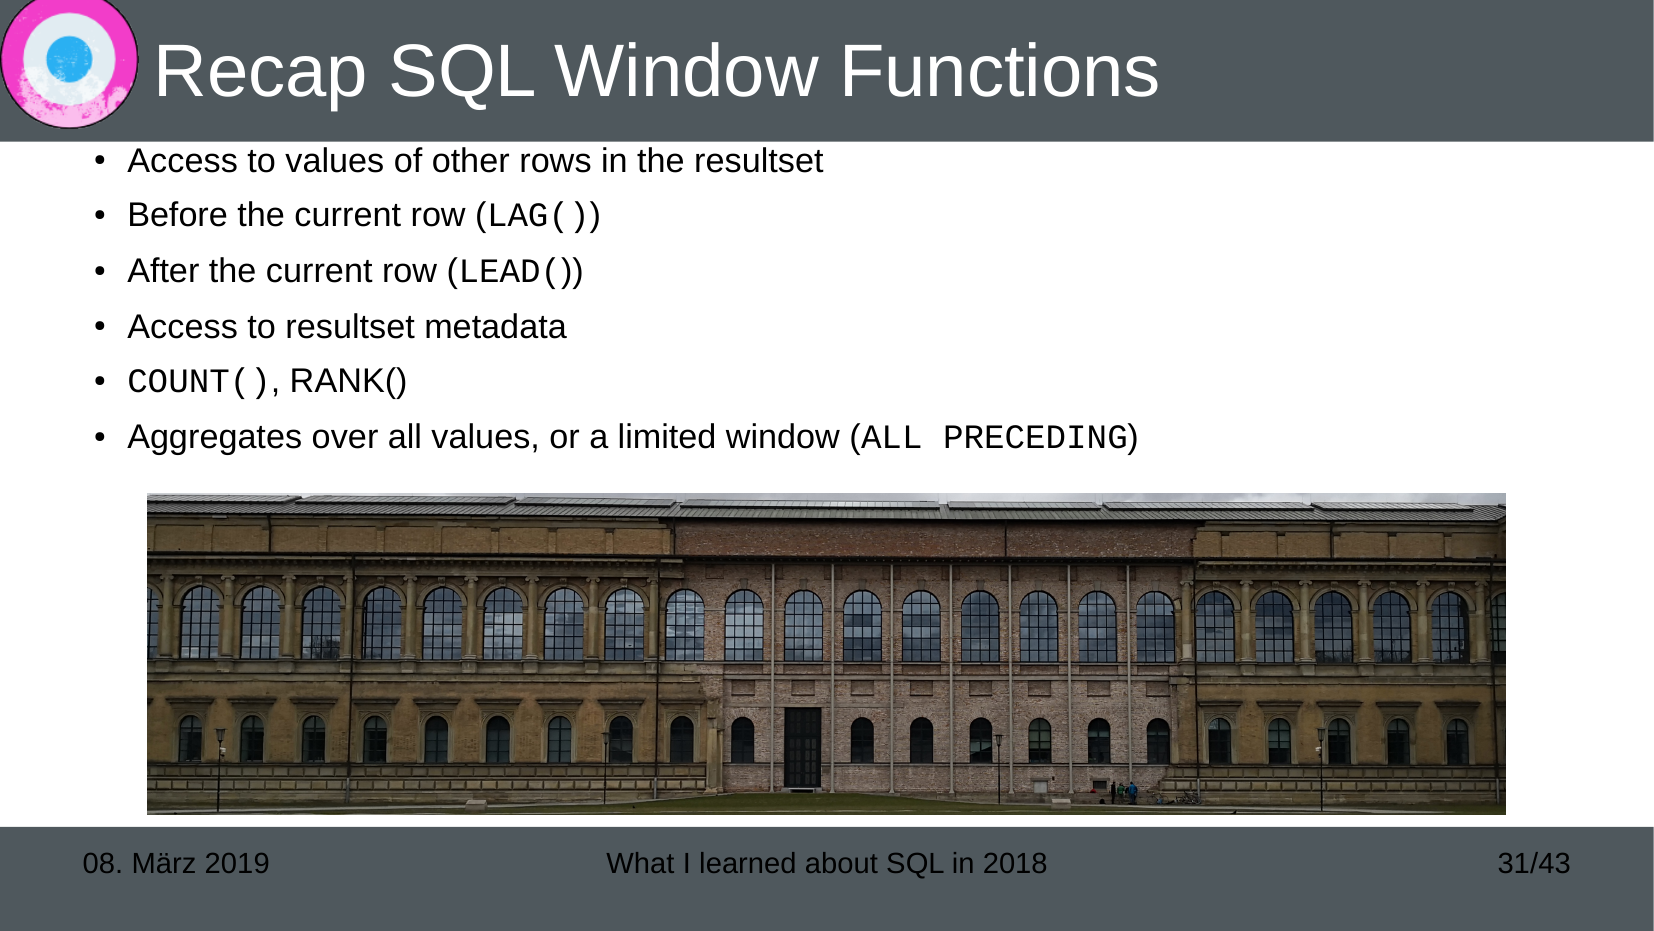

# Recap SQL Window Functions
Access to values of other rows in the resultset
Before the current row (LAG())
After the current row (LEAD())
Access to resultset metadata
COUNT(), RANK()
Aggregates over all values, or a limited window (ALL PRECEDING)
08. März 2019
31